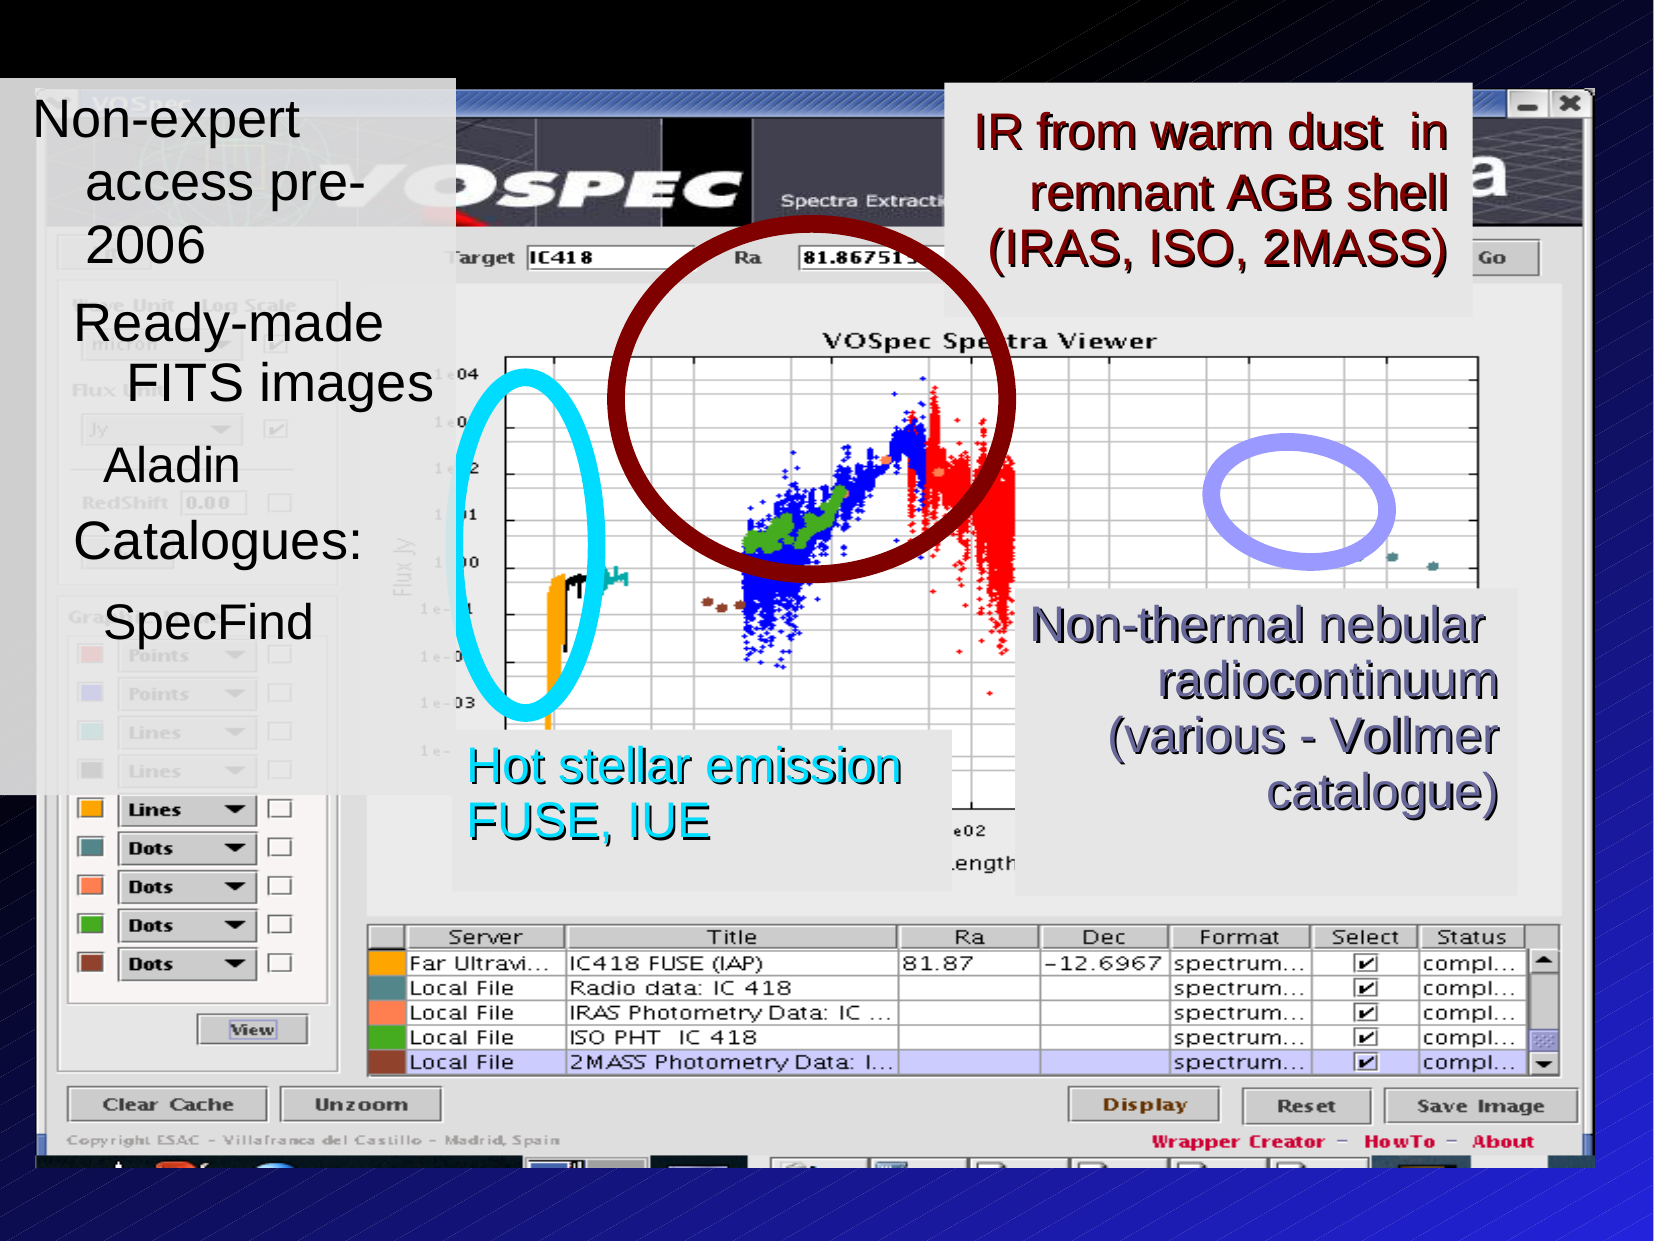

# Non-expert access pre-2006
Ready-made FITS images
Aladin
Catalogues:
SpecFind
 IR from warm dust in remnant AGB shell (IRAS, ISO, 2MASS)
Hot stellar emission
FUSE, IUE
Non-thermal nebular
radiocontinuum
(various - Vollmer
catalogue)